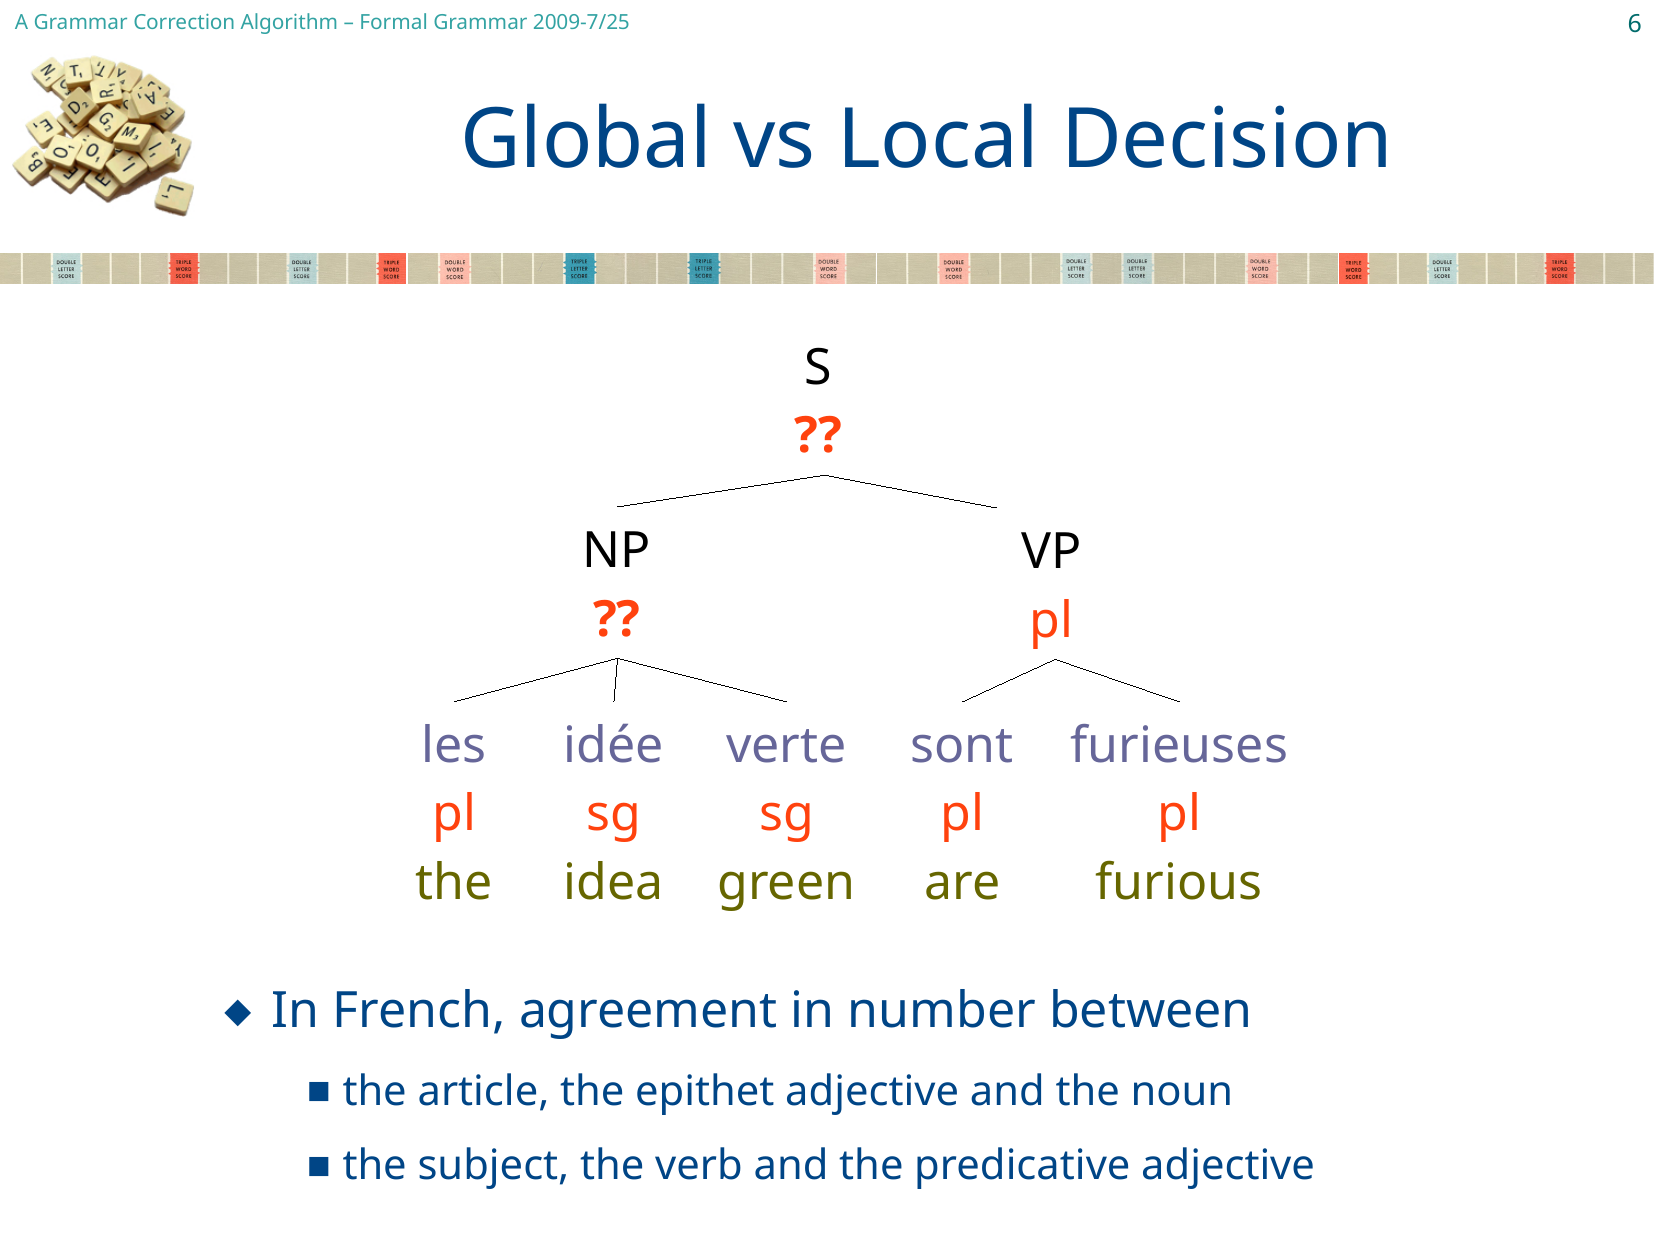

6
Global vs Local Decision
S
??
NP
??
VP
pl
les
pl
the
idée
sg
idea
verte
sg
green
sont
pl
are
furieuses
pl
furious
# In French, agreement in number between
the article, the epithet adjective and the noun
the subject, the verb and the predicative adjective